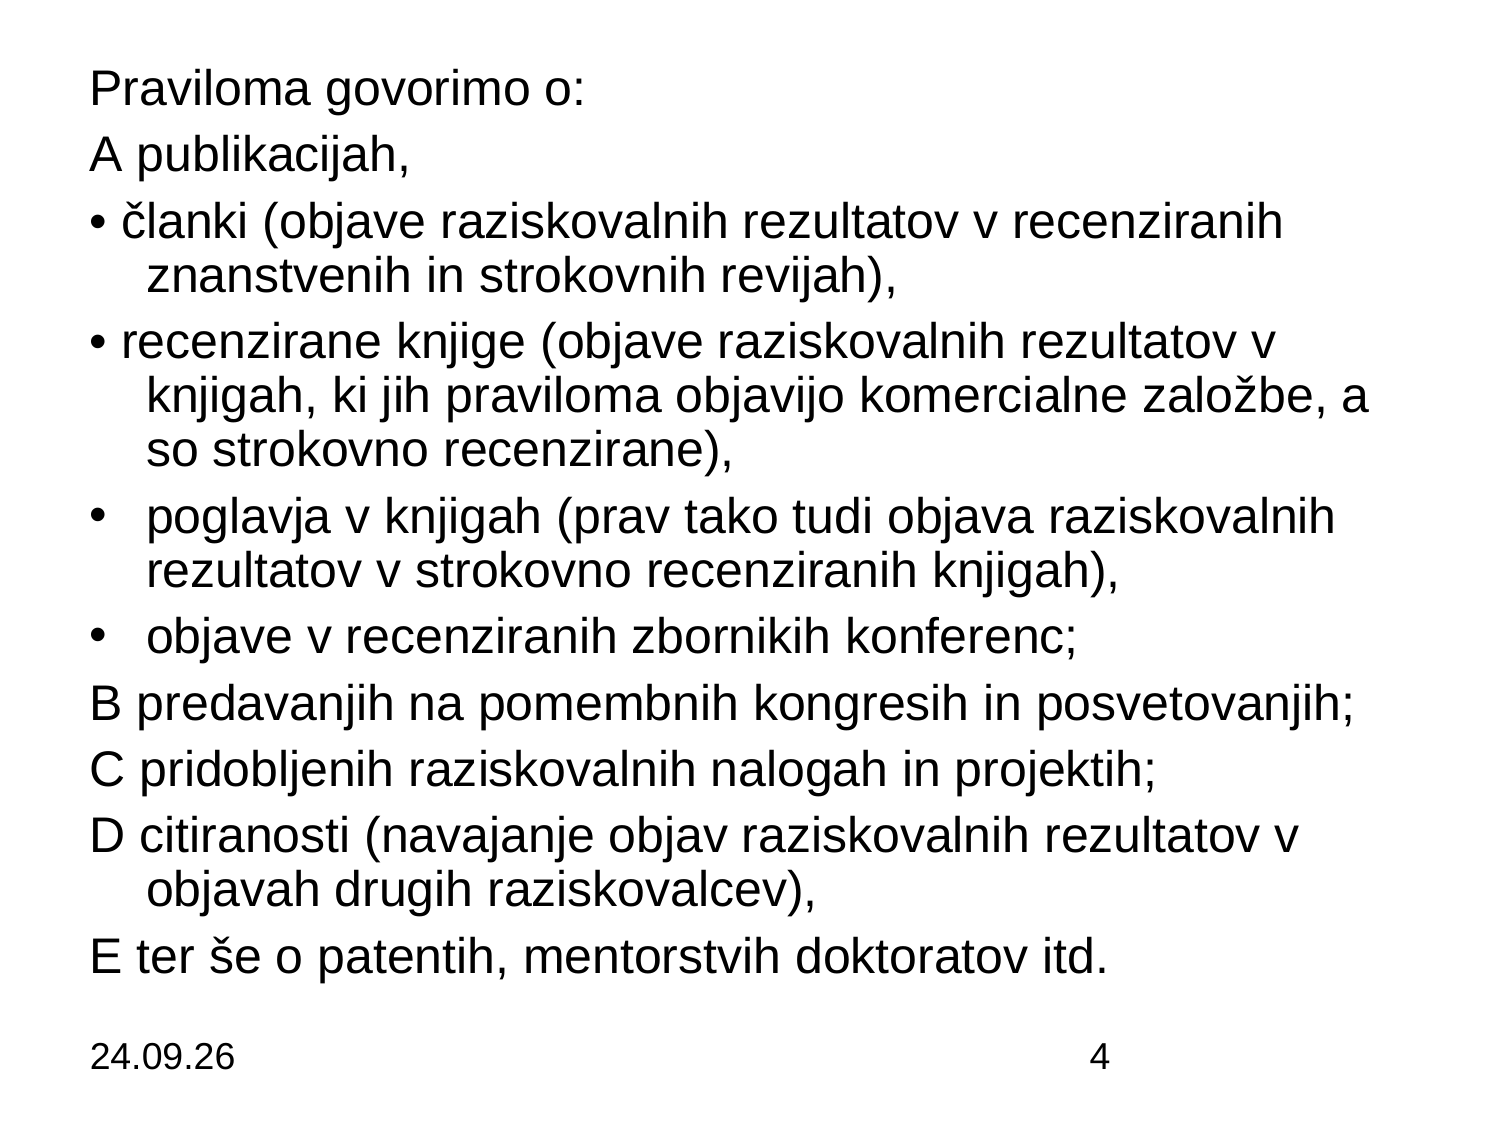

# Praviloma govorimo o:
A publikacijah,
• članki (objave raziskovalnih rezultatov v recenziranih znanstvenih in strokovnih revijah),
• recenzirane knjige (objave raziskovalnih rezultatov v knjigah, ki jih praviloma objavijo komercialne založbe, a so strokovno recenzirane),
poglavja v knjigah (prav tako tudi objava raziskovalnih rezultatov v strokovno recenziranih knjigah),
objave v recenziranih zbornikih konferenc;
B predavanjih na pomembnih kongresih in posvetovanjih;
C pridobljenih raziskovalnih nalogah in projektih;
D citiranosti (navajanje objav raziskovalnih rezultatov v objavah drugih raziskovalcev),
E ter še o patentih, mentorstvih doktoratov itd.
4